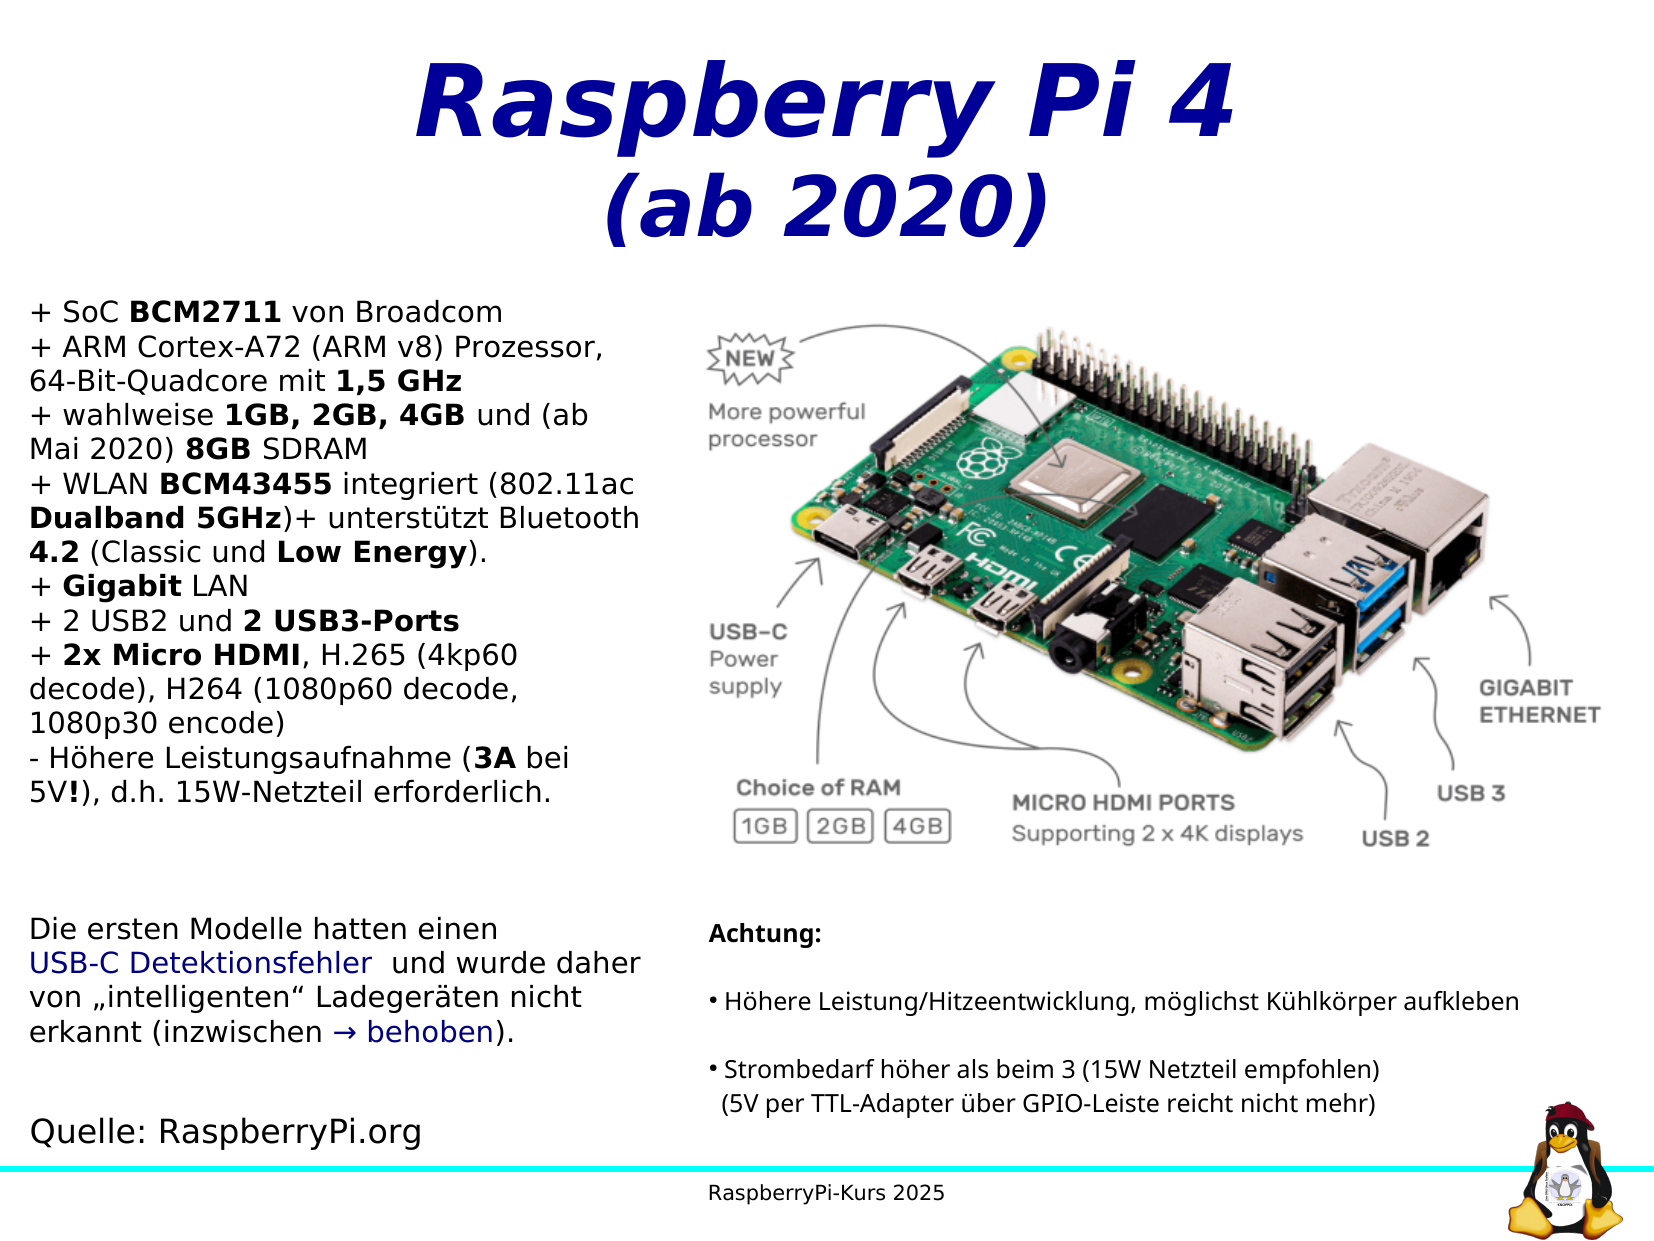

# Raspberry Pi 4 (ab 2020)
+ SoC BCM2711 von Broadcom
+ ARM Cortex-A72 (ARM v8) Prozessor, 64-Bit-Quadcore mit 1,5 GHz
+ wahlweise 1GB, 2GB, 4GB und (ab Mai 2020) 8GB SDRAM
+ WLAN BCM43455 integriert (802.11ac Dualband 5GHz)+ unterstützt Bluetooth 4.2 (Classic und Low Energy).
+ Gigabit LAN
+ 2 USB2 und 2 USB3-Ports
+ 2x Micro HDMI, H.265 (4kp60 decode), H264 (1080p60 decode, 1080p30 encode)
- Höhere Leistungsaufnahme (3A bei 5V!), d.h. 15W-Netzteil erforderlich.
Die ersten Modelle hatten einen USB-C Detektionsfehler und wurde daher von „intelligenten“ Ladegeräten nicht erkannt (inzwischen → behoben).
Achtung:
 Höhere Leistung/Hitzeentwicklung, möglichst Kühlkörper aufkleben
 Strombedarf höher als beim 3 (15W Netzteil empfohlen)
 (5V per TTL-Adapter über GPIO-Leiste reicht nicht mehr)
Quelle: RaspberryPi.org